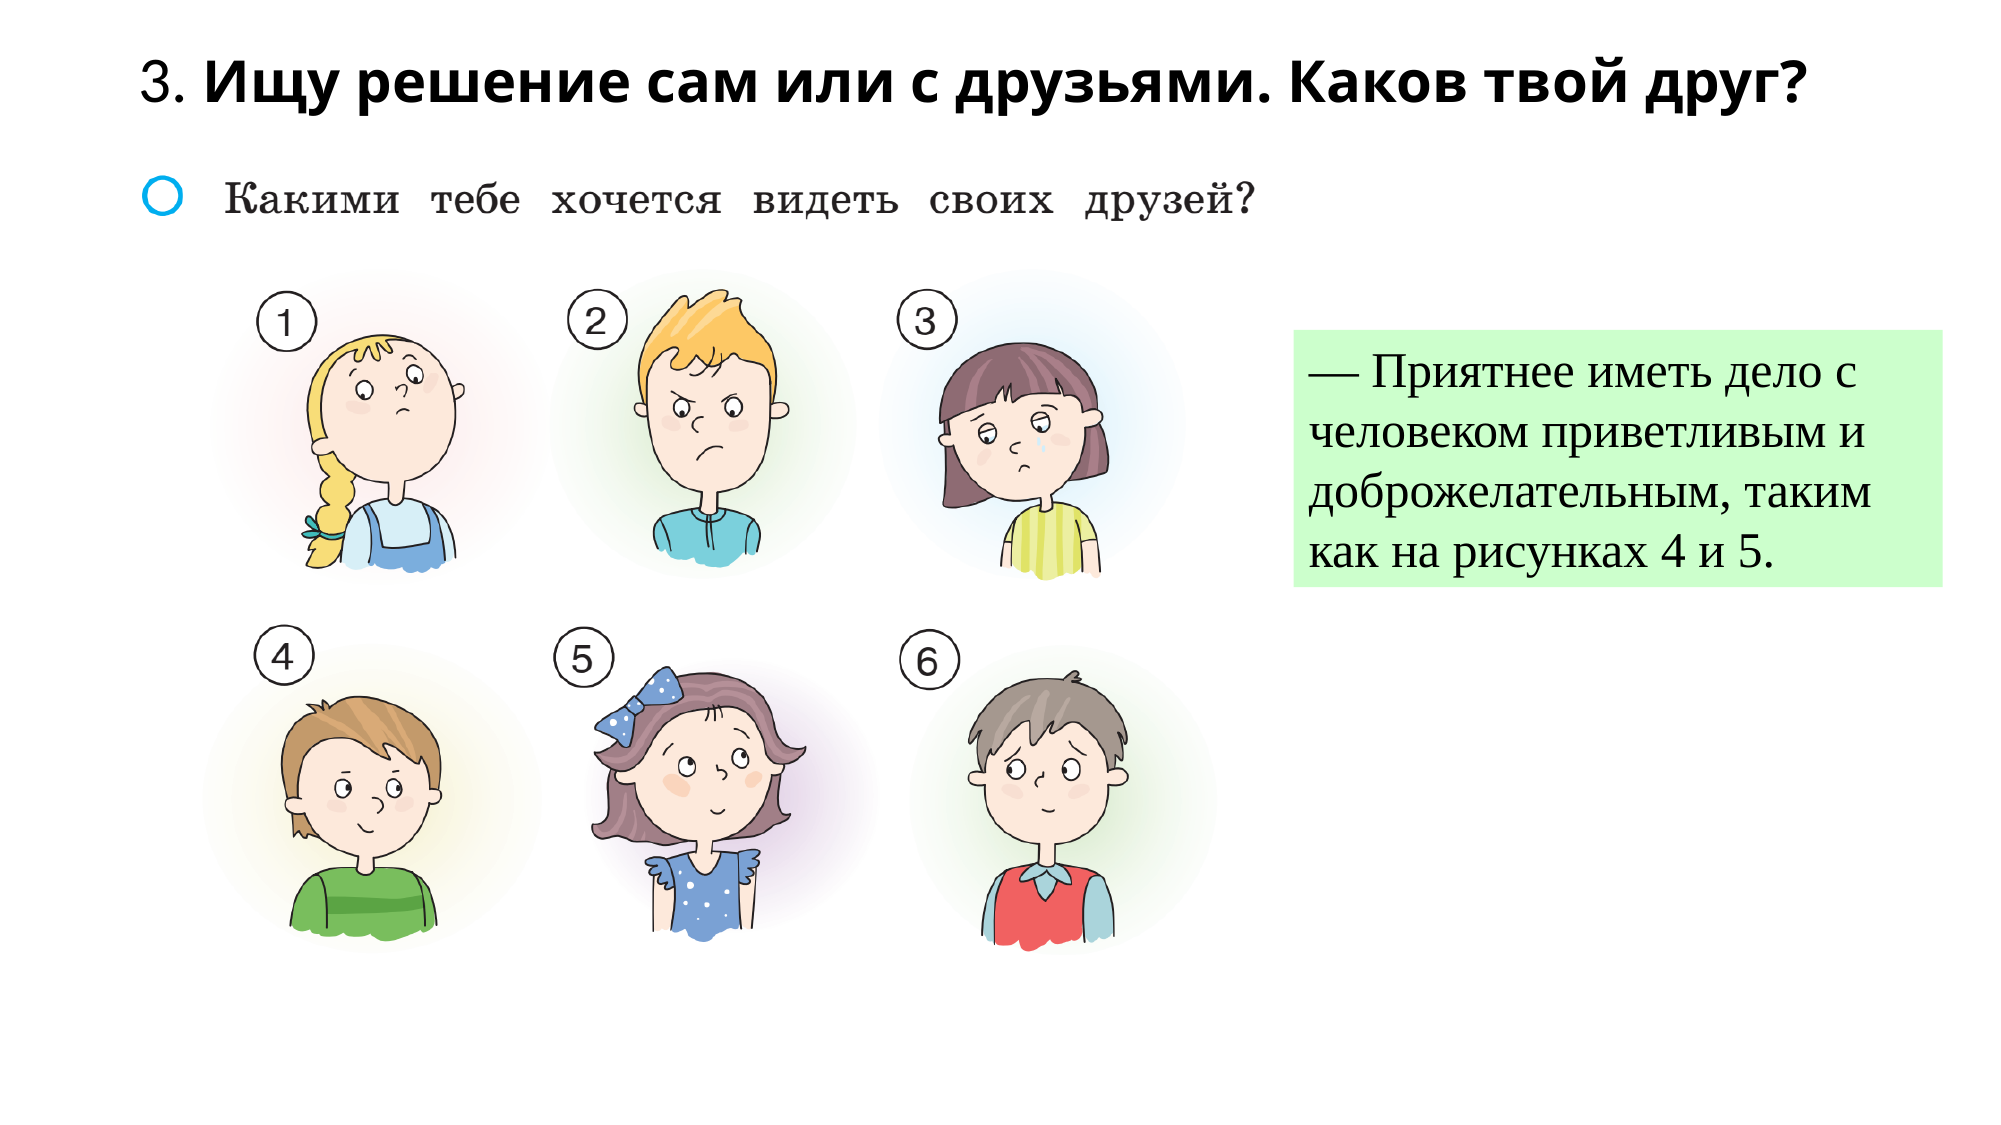

# 3. Ищу решение сам или с друзьями. Каков твой друг?
— Приятнее иметь дело с человеком приветливым и доброжелательным, таким как на рисунках 4 и 5.